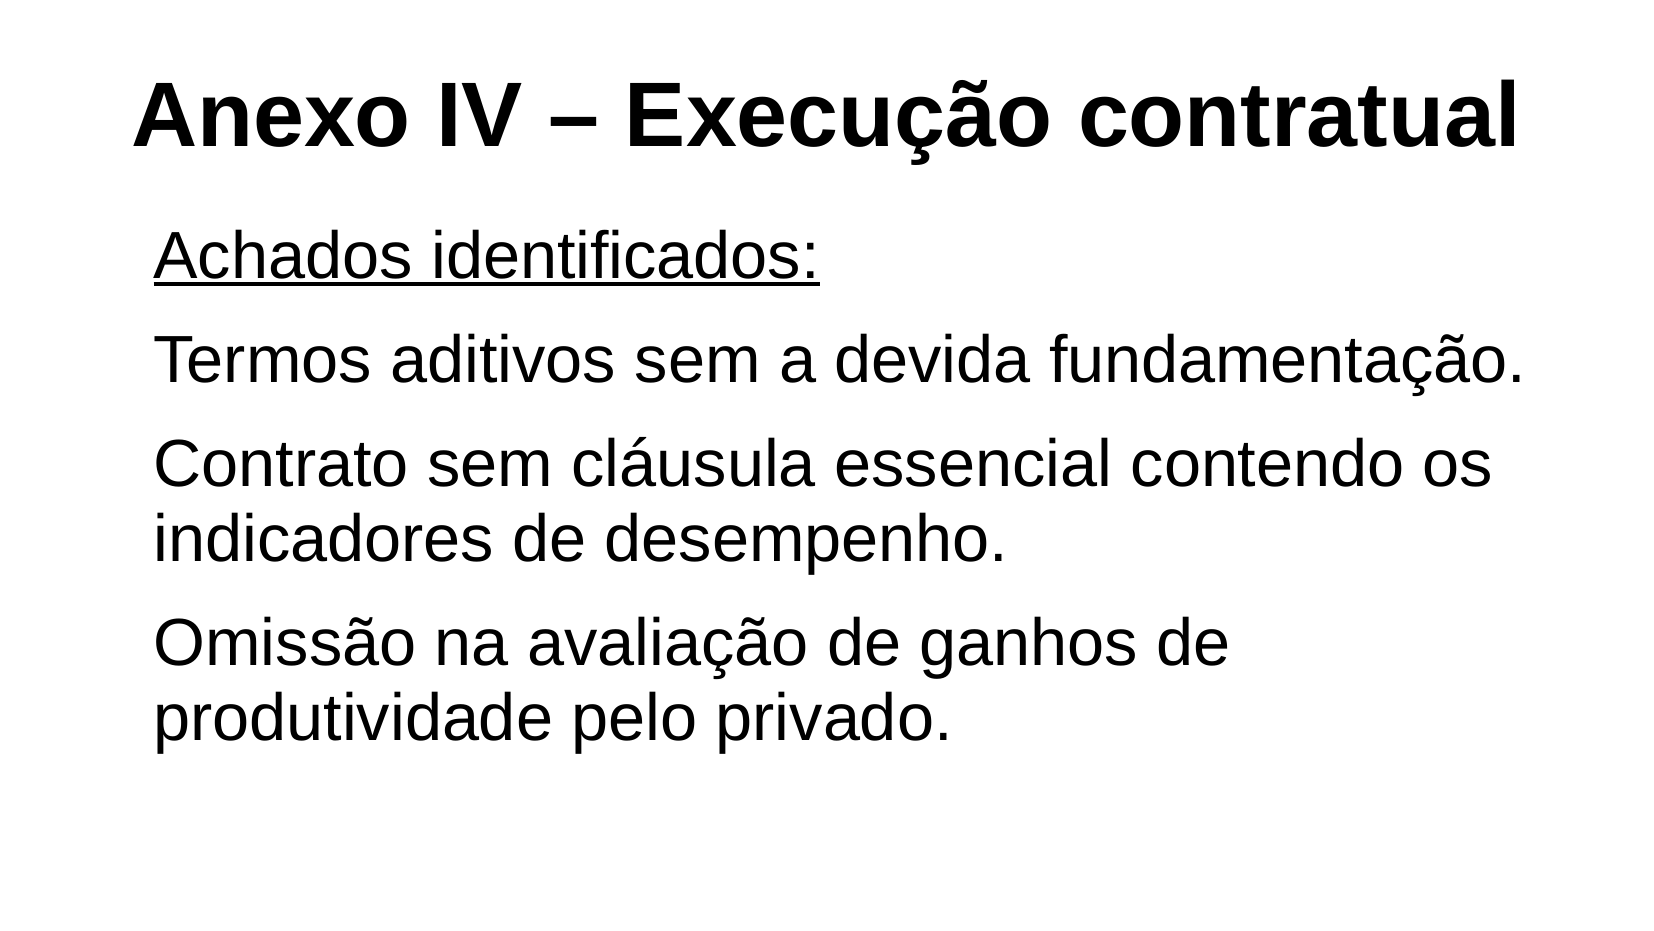

# Anexo IV – Execução contratual
Achados identificados:
Termos aditivos sem a devida fundamentação.
Contrato sem cláusula essencial contendo os indicadores de desempenho.
Omissão na avaliação de ganhos de produtividade pelo privado.